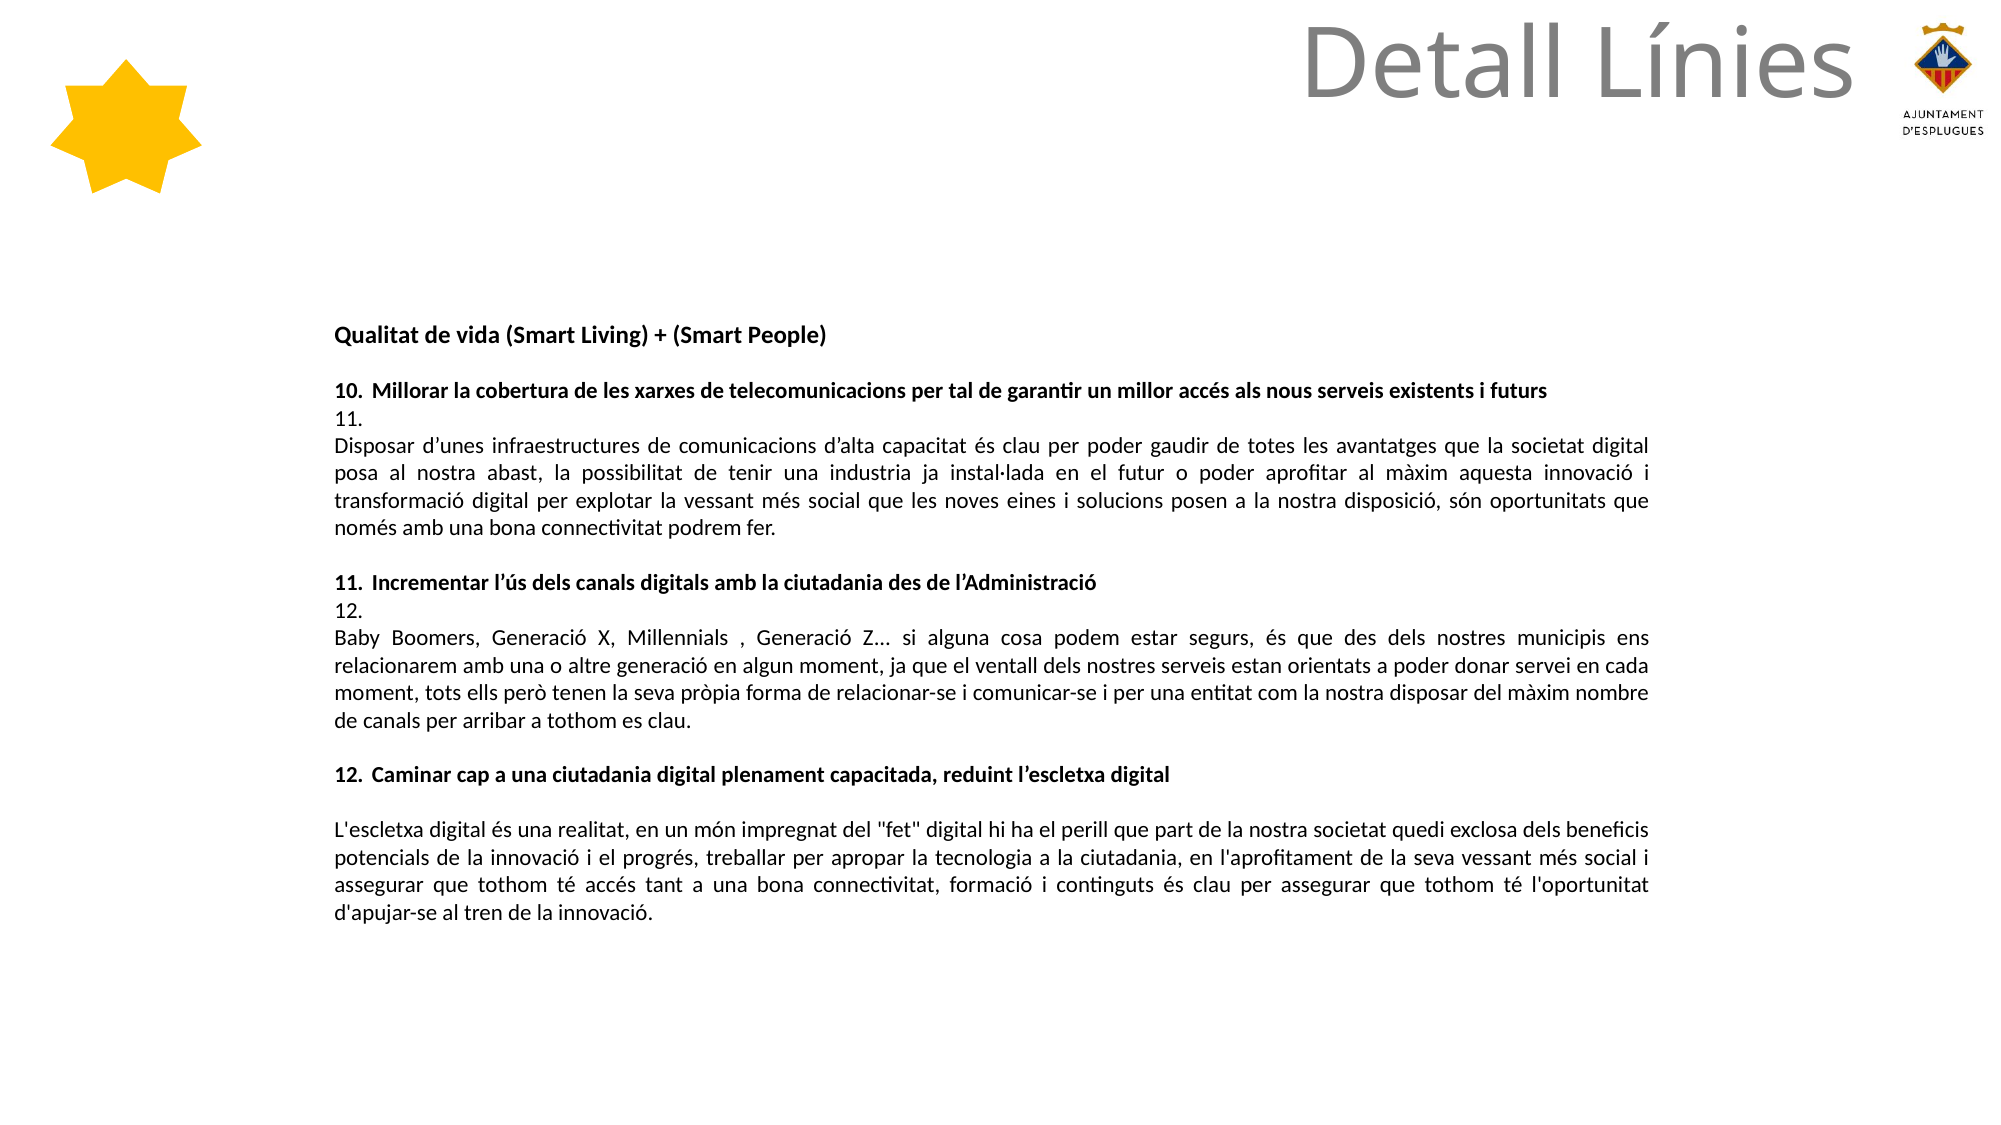

Detall Línies
Qualitat de vida (Smart Living) + (Smart People)
Millorar la cobertura de les xarxes de telecomunicacions per tal de garantir un millor accés als nous serveis existents i futurs
Disposar d’unes infraestructures de comunicacions d’alta capacitat és clau per poder gaudir de totes les avantatges que la societat digital posa al nostra abast, la possibilitat de tenir una industria ja instal·lada en el futur o poder aprofitar al màxim aquesta innovació i transformació digital per explotar la vessant més social que les noves eines i solucions posen a la nostra disposició, són oportunitats que només amb una bona connectivitat podrem fer.
Incrementar l’ús dels canals digitals amb la ciutadania des de l’Administració
Baby Boomers, Generació X, Millennials , Generació Z... si alguna cosa podem estar segurs, és que des dels nostres municipis ens relacionarem amb una o altre generació en algun moment, ja que el ventall dels nostres serveis estan orientats a poder donar servei en cada moment, tots ells però tenen la seva pròpia forma de relacionar-se i comunicar-se i per una entitat com la nostra disposar del màxim nombre de canals per arribar a tothom es clau.
Caminar cap a una ciutadania digital plenament capacitada, reduint l’escletxa digital
L'escletxa digital és una realitat, en un món impregnat del "fet" digital hi ha el perill que part de la nostra societat quedi exclosa dels beneficis potencials de la innovació i el progrés, treballar per apropar la tecnologia a la ciutadania, en l'aprofitament de la seva vessant més social i assegurar que tothom té accés tant a una bona connectivitat, formació i continguts és clau per assegurar que tothom té l'oportunitat d'apujar-se al tren de la innovació.